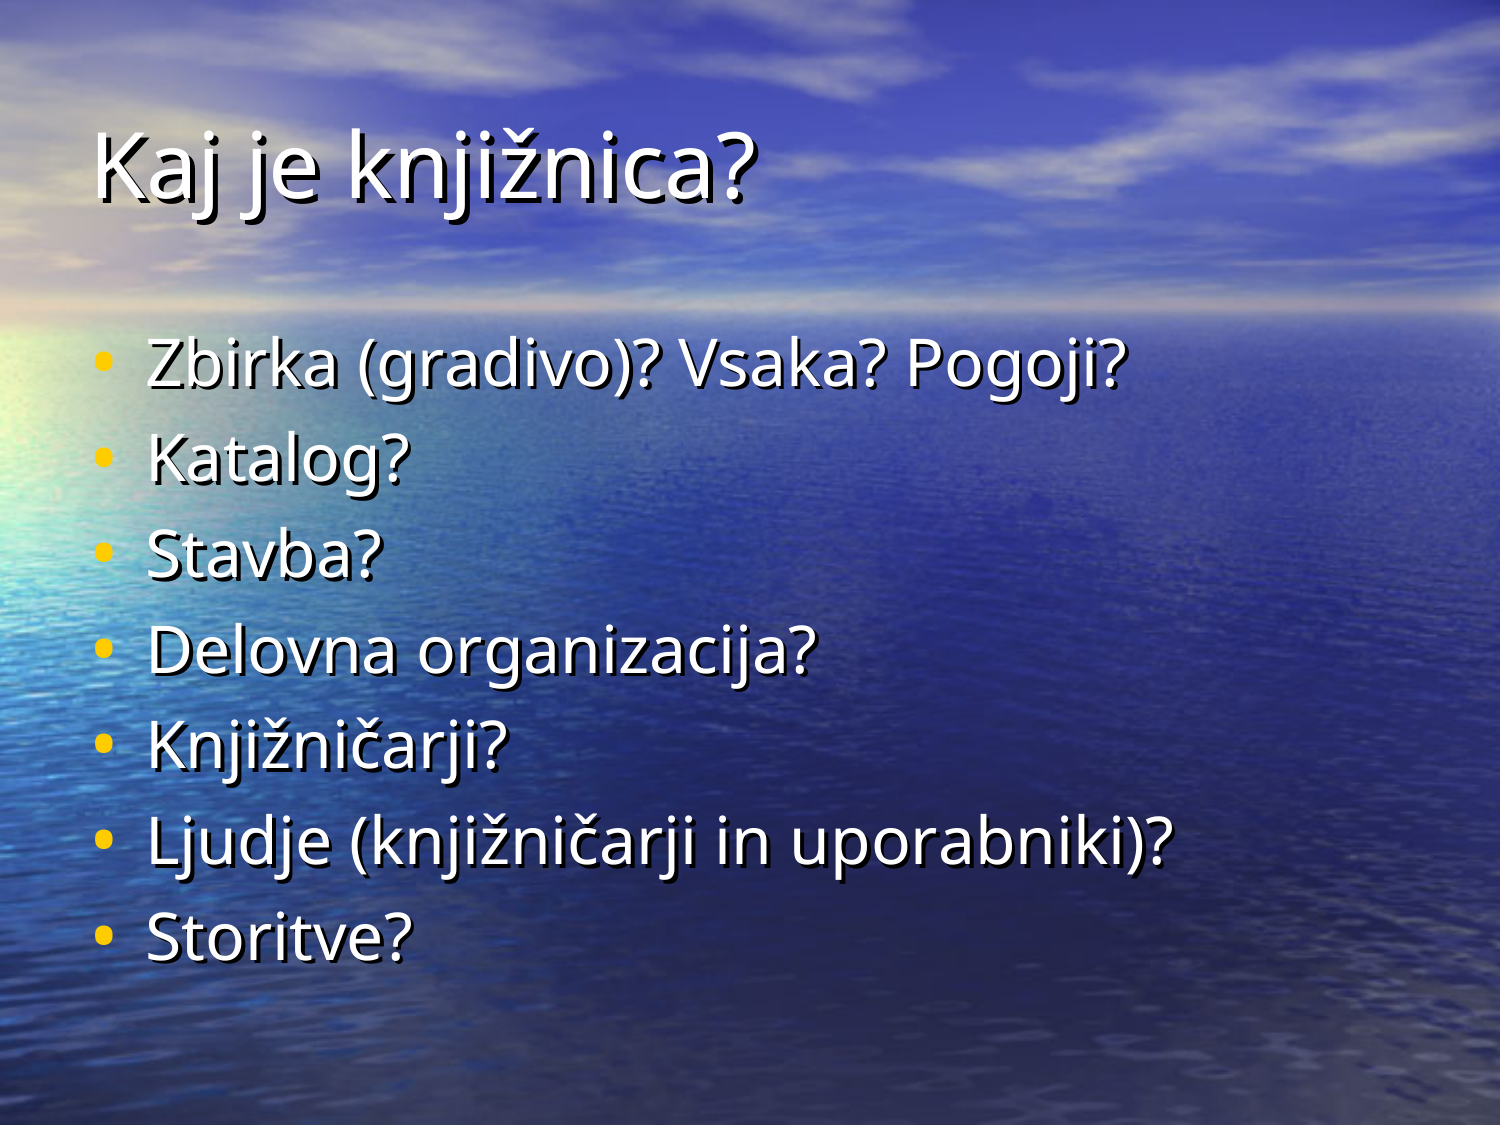

# Kaj je knjižnica?
Zbirka (gradivo)? Vsaka? Pogoji?
Katalog?
Stavba?
Delovna organizacija?
Knjižničarji?
Ljudje (knjižničarji in uporabniki)?
Storitve?